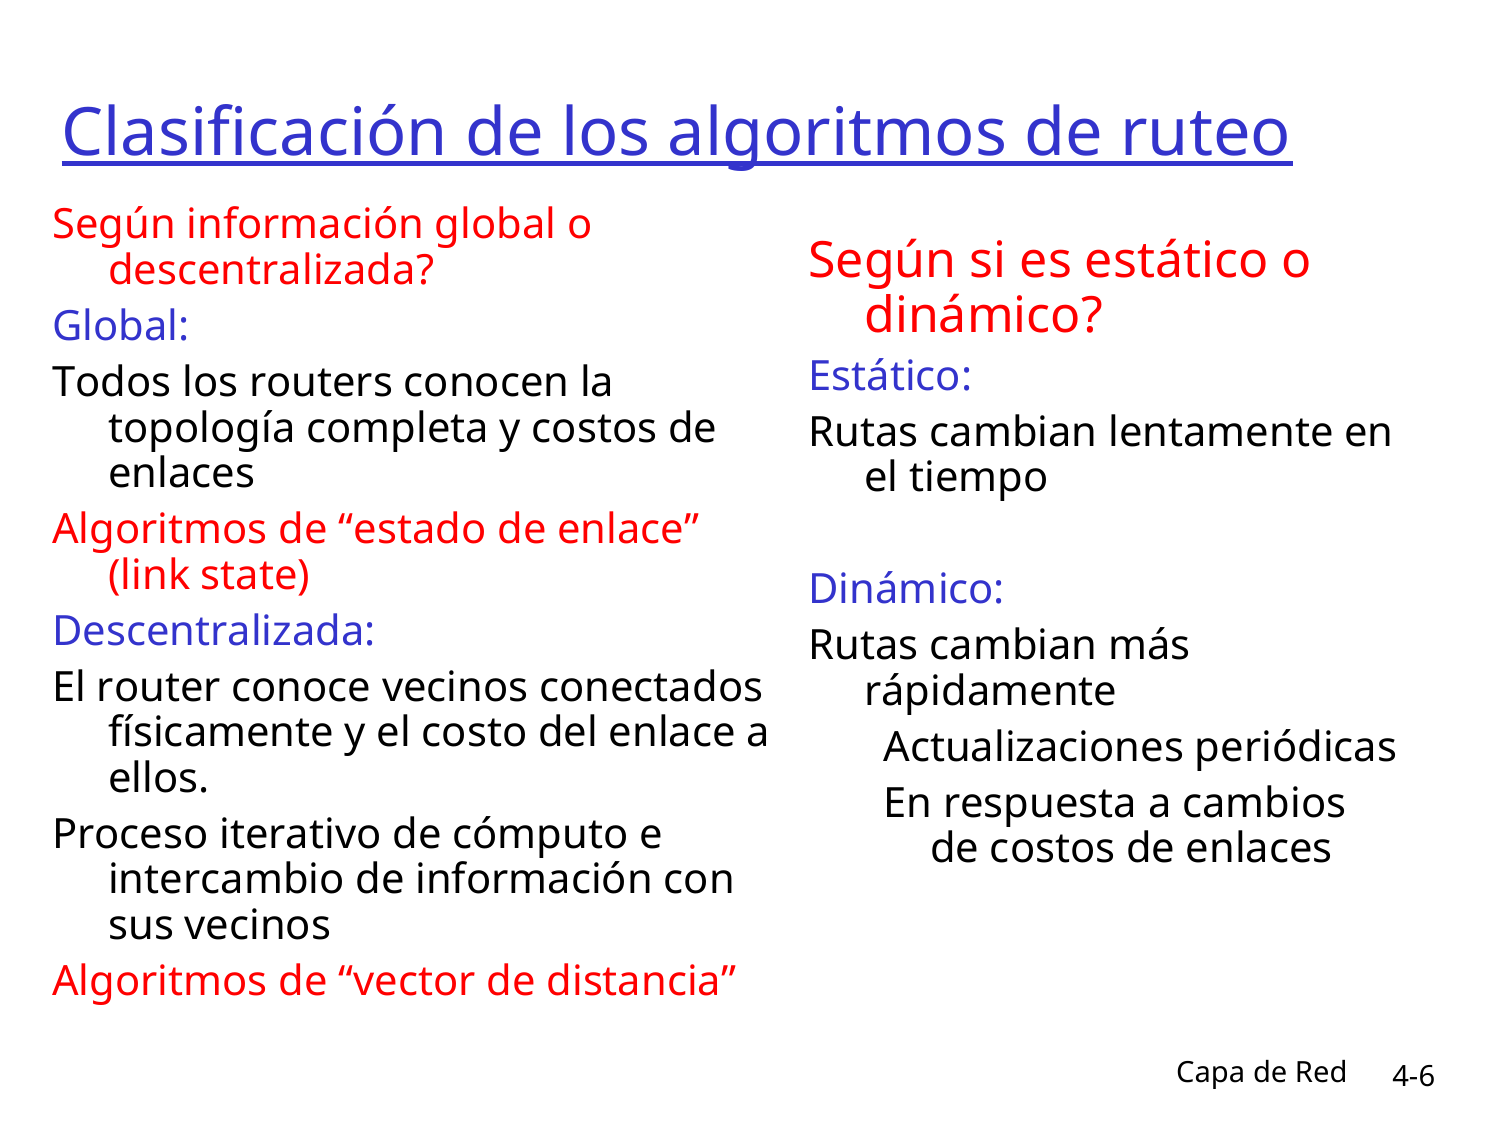

# Clasificación de los algoritmos de ruteo
Según información global o descentralizada?
Global:
Todos los routers conocen la topología completa y costos de enlaces
Algoritmos de “estado de enlace” (link state)
Descentralizada:
El router conoce vecinos conectados físicamente y el costo del enlace a ellos.
Proceso iterativo de cómputo e intercambio de información con sus vecinos
Algoritmos de “vector de distancia”
Según si es estático o dinámico?
Estático:
Rutas cambian lentamente en el tiempo
Dinámico:
Rutas cambian más rápidamente
Actualizaciones periódicas
En respuesta a cambios de costos de enlaces